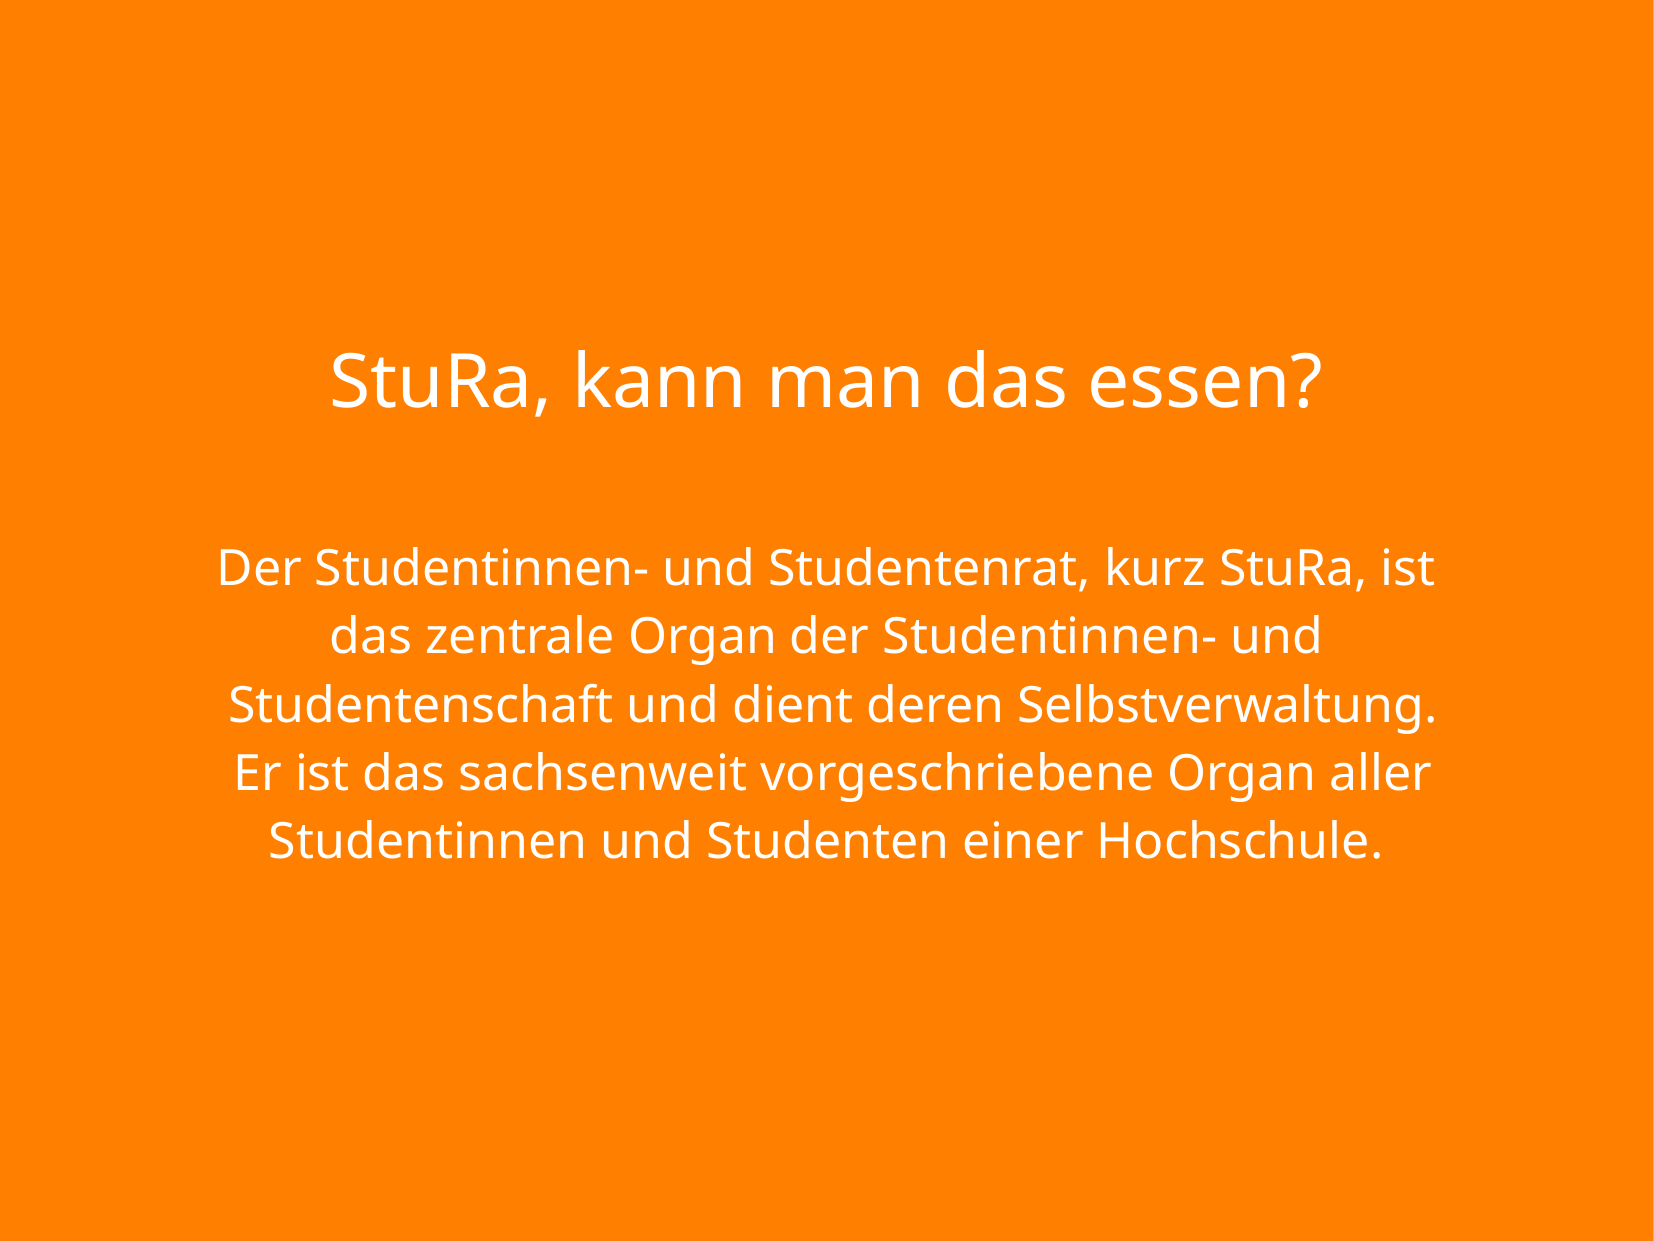

# StuRa, kann man das essen?
Der Studentinnen- und Studentenrat, kurz StuRa, ist
das zentrale Organ der Studentinnen- und
 Studentenschaft und dient deren Selbstverwaltung.
 Er ist das sachsenweit vorgeschriebene Organ aller
 Studentinnen und Studenten einer Hochschule.